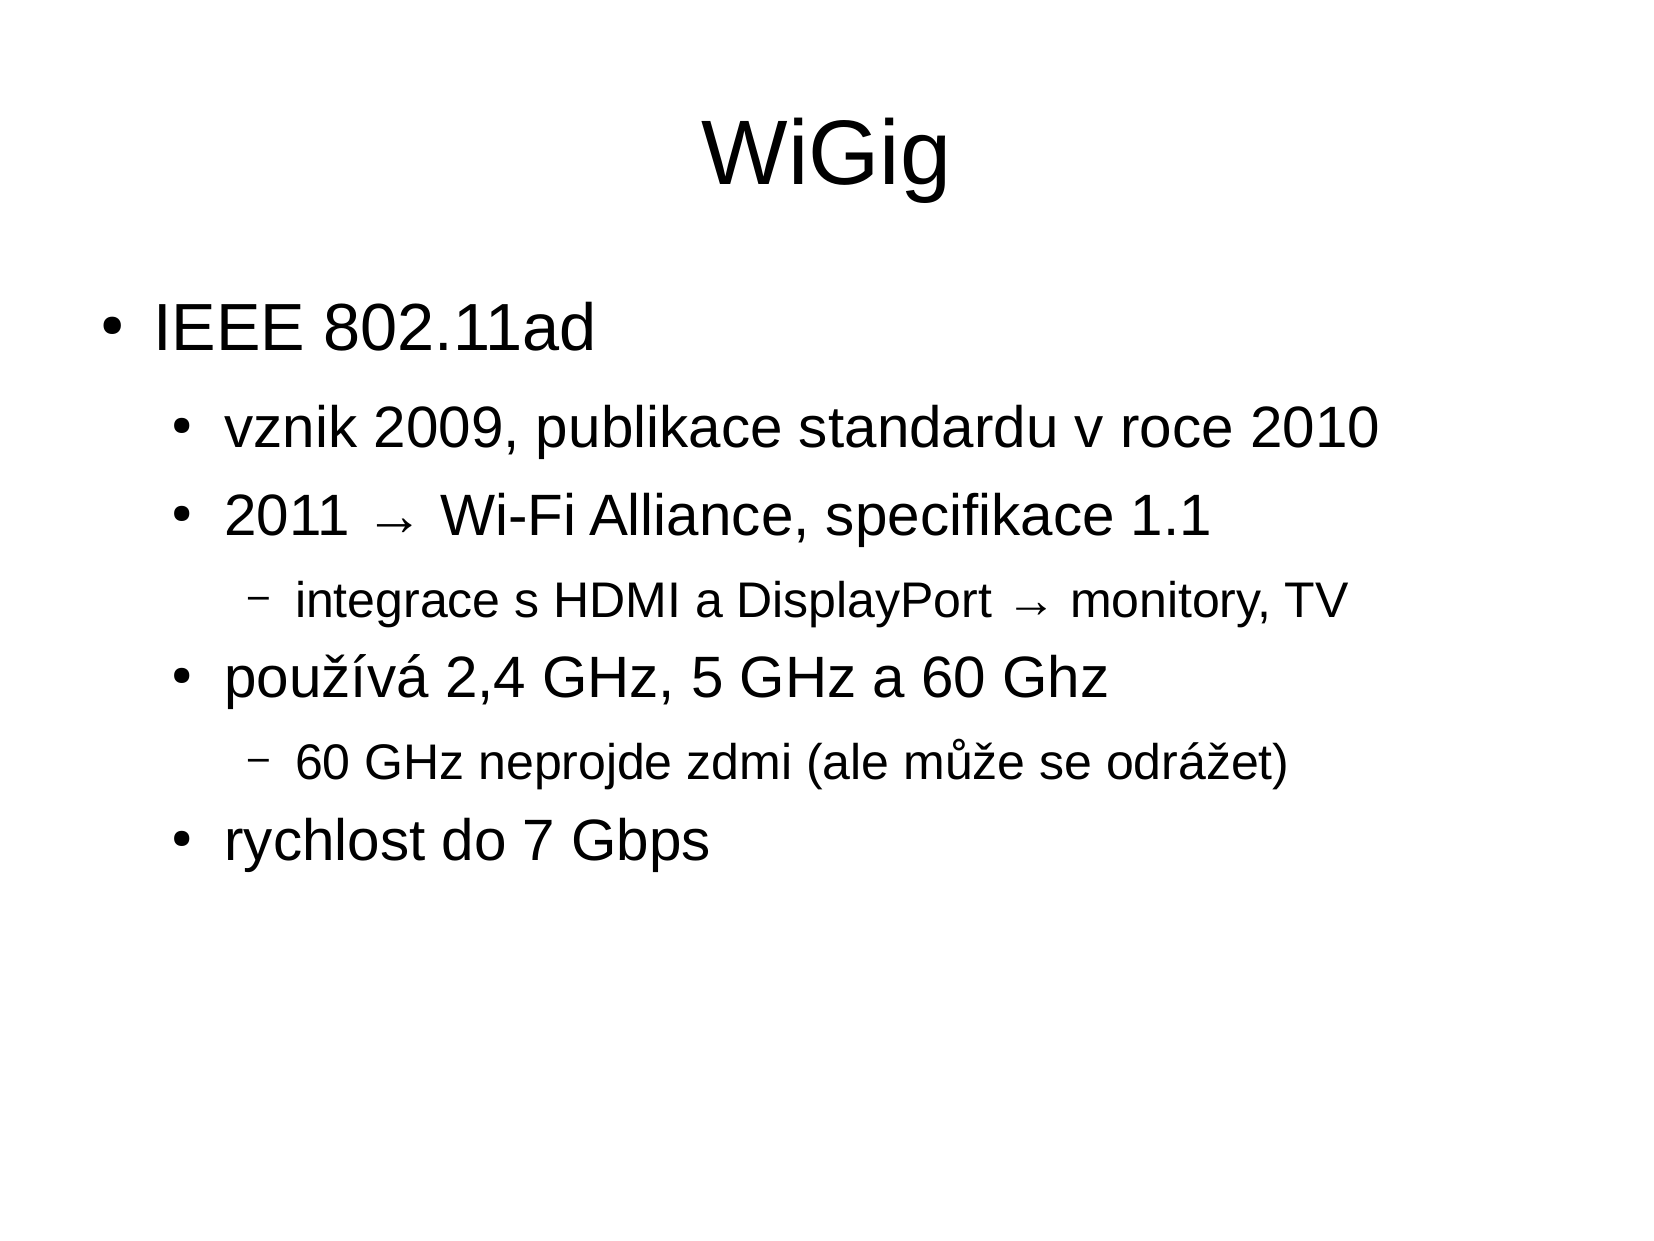

# WiGig
IEEE 802.11ad
vznik 2009, publikace standardu v roce 2010
2011 → Wi-Fi Alliance, specifikace 1.1
integrace s HDMI a DisplayPort → monitory, TV
používá 2,4 GHz, 5 GHz a 60 Ghz
60 GHz neprojde zdmi (ale může se odrážet)
rychlost do 7 Gbps